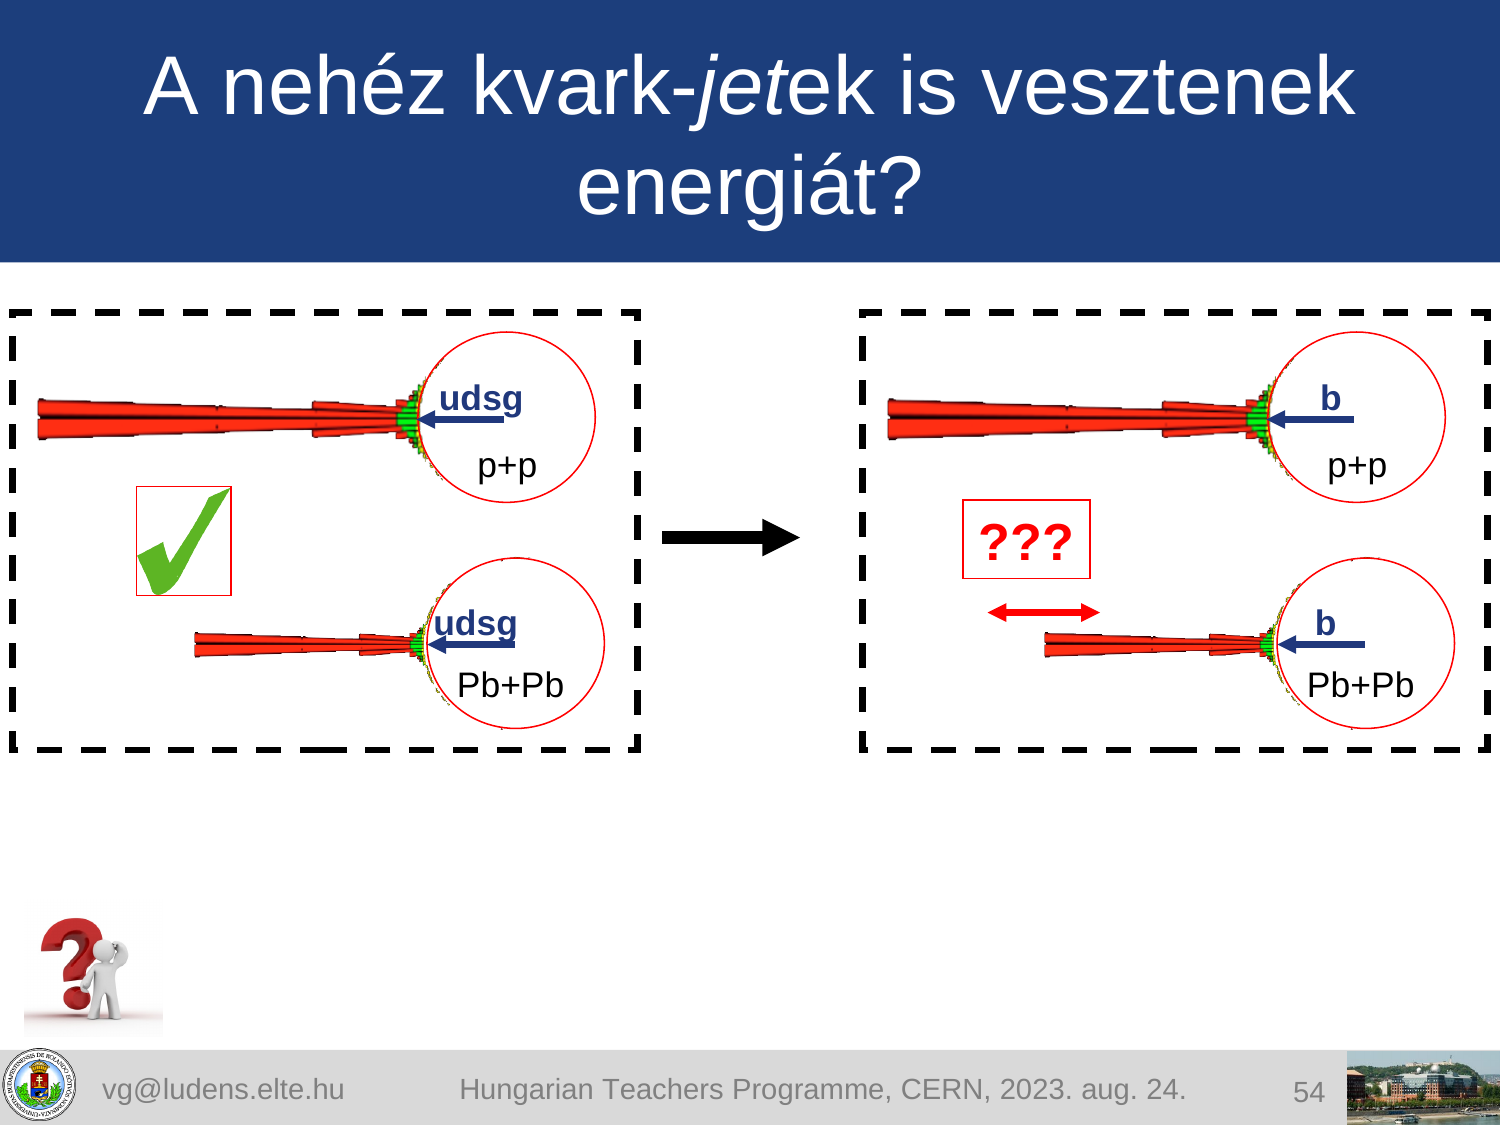

# A nehéz kvark-jetek is vesztenek energiát?
udsg
p+p
udsg
Pb+Pb
b
p+p
b
Pb+Pb
???
54